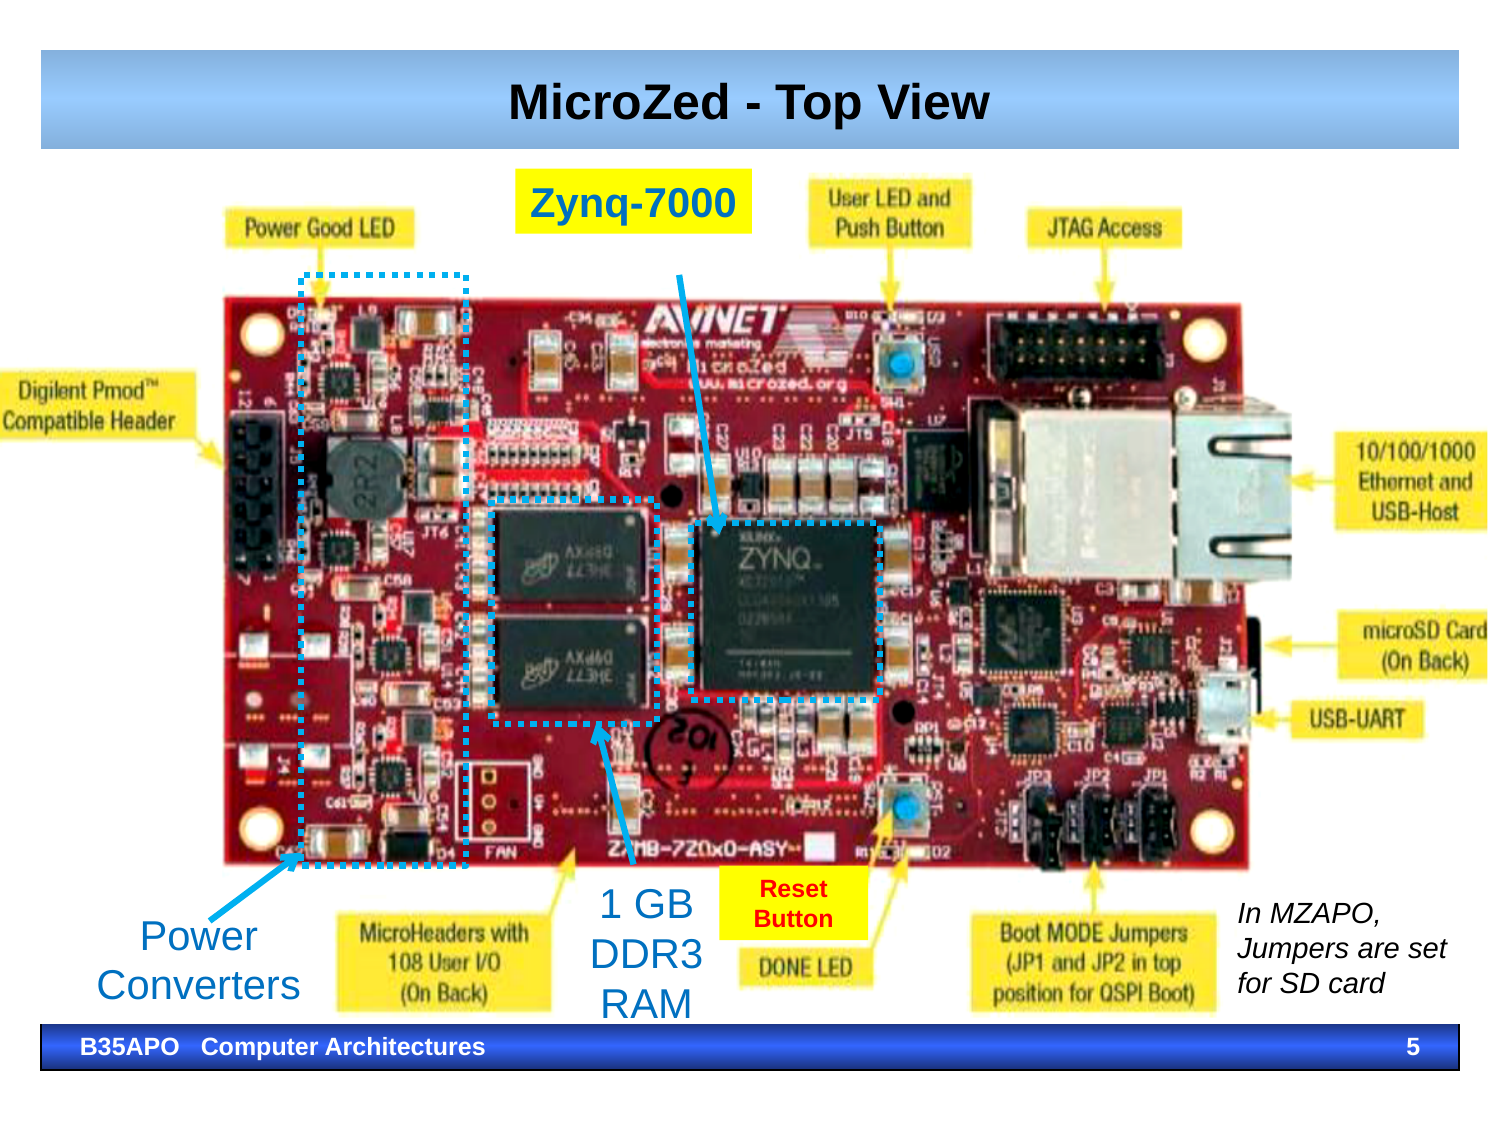

# MicroZed - Top View
Zynq-7000
Reset Button
1 GB
DDR3
RAM
In MZAPO, Jumpers are set for SD card
Power
Converters
B35APO Computer Architectures